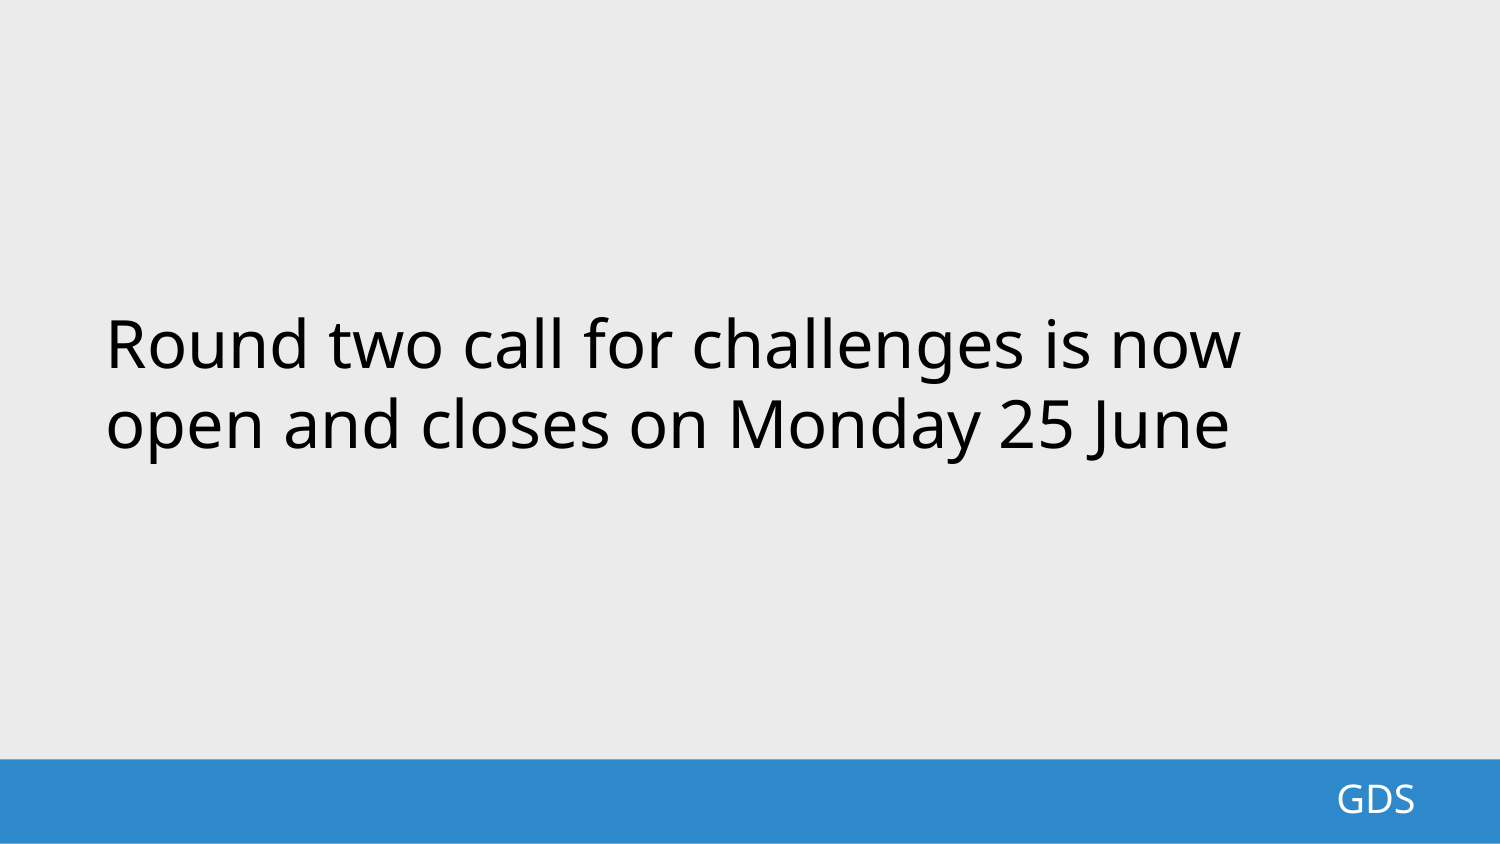

Round two call for challenges is now open and closes on Monday 25 June